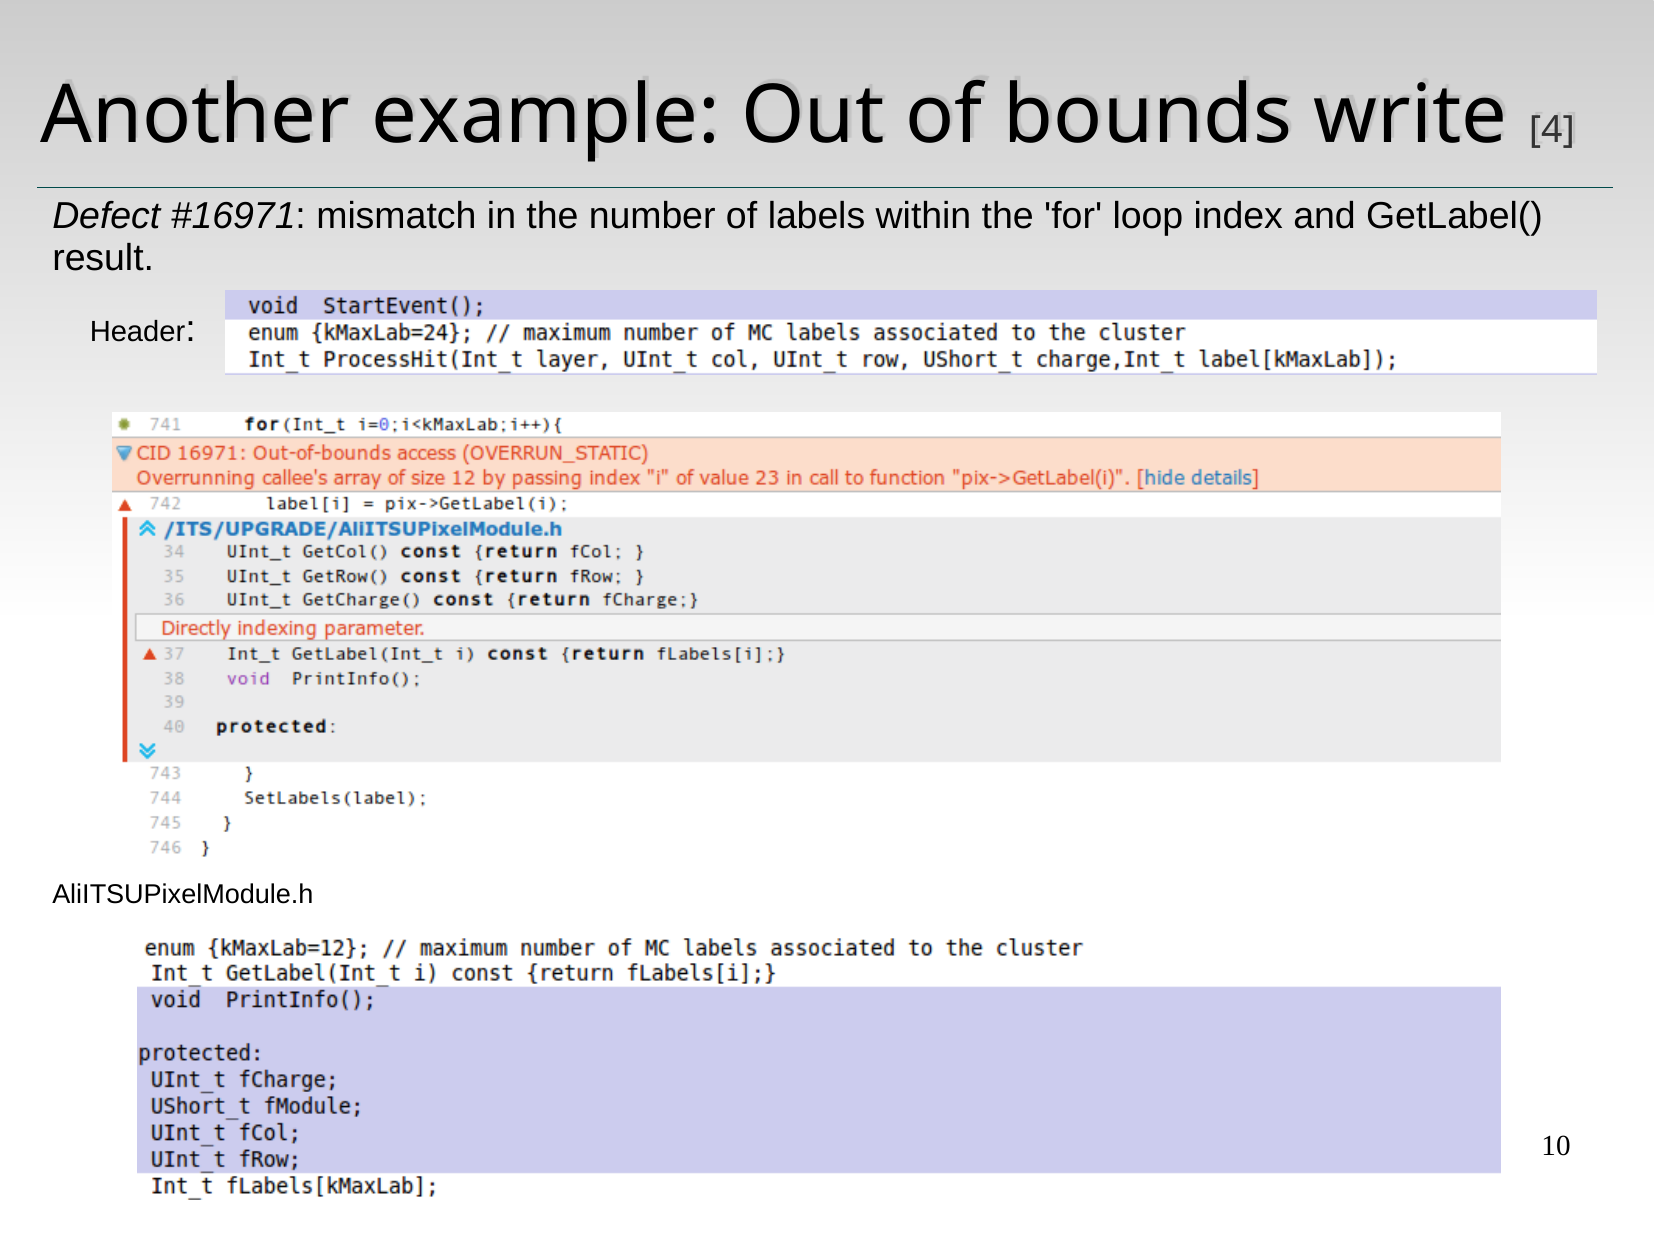

# Another example: Out of bounds write [4]
Defect #16971: mismatch in the number of labels within the 'for' loop index and GetLabel() result.
Header:
AliITSUPixelModule.h
10